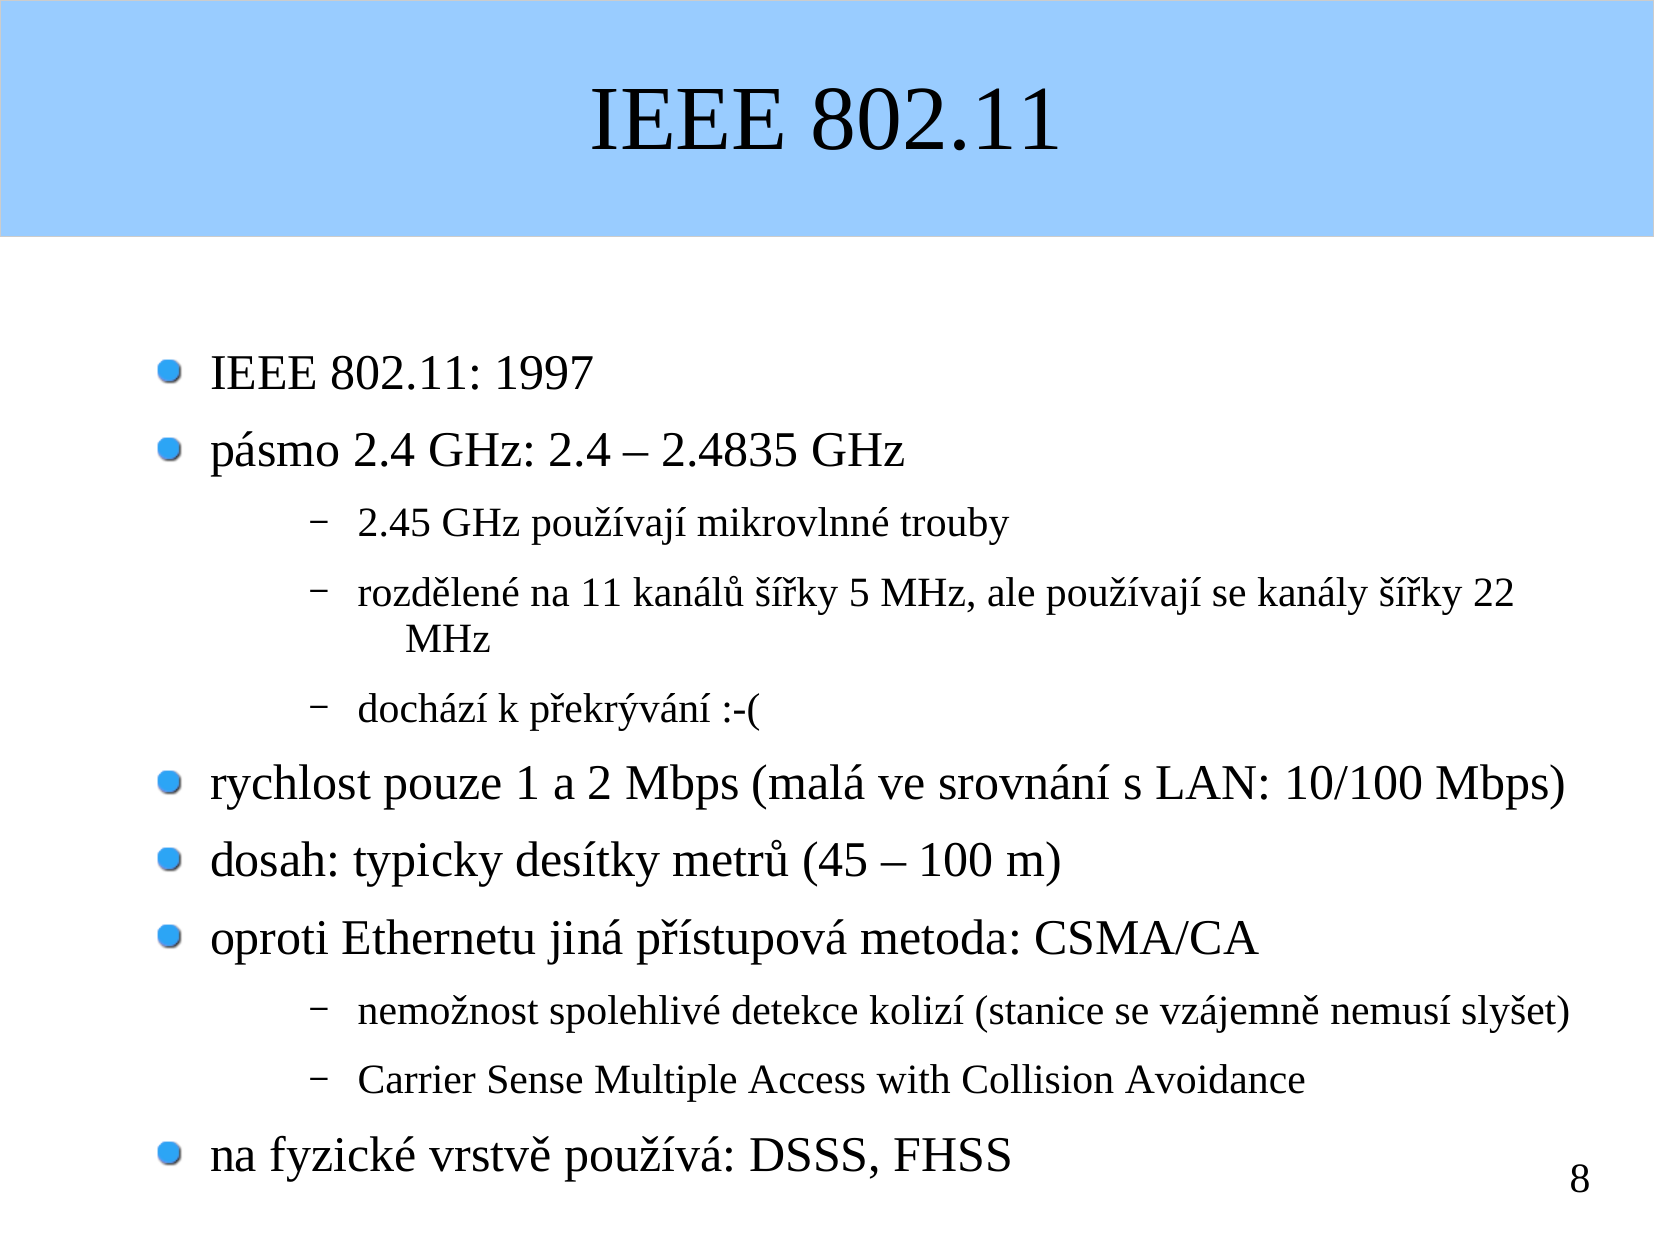

# IEEE 802.11
IEEE 802.11: 1997
pásmo 2.4 GHz: 2.4 – 2.4835 GHz
2.45 GHz používají mikrovlnné trouby
rozdělené na 11 kanálů šířky 5 MHz, ale používají se kanály šířky 22 MHz
dochází k překrývání :-(
rychlost pouze 1 a 2 Mbps (malá ve srovnání s LAN: 10/100 Mbps)
dosah: typicky desítky metrů (45 – 100 m)
oproti Ethernetu jiná přístupová metoda: CSMA/CA
nemožnost spolehlivé detekce kolizí (stanice se vzájemně nemusí slyšet)
Carrier Sense Multiple Access with Collision Avoidance
na fyzické vrstvě používá: DSSS, FHSS